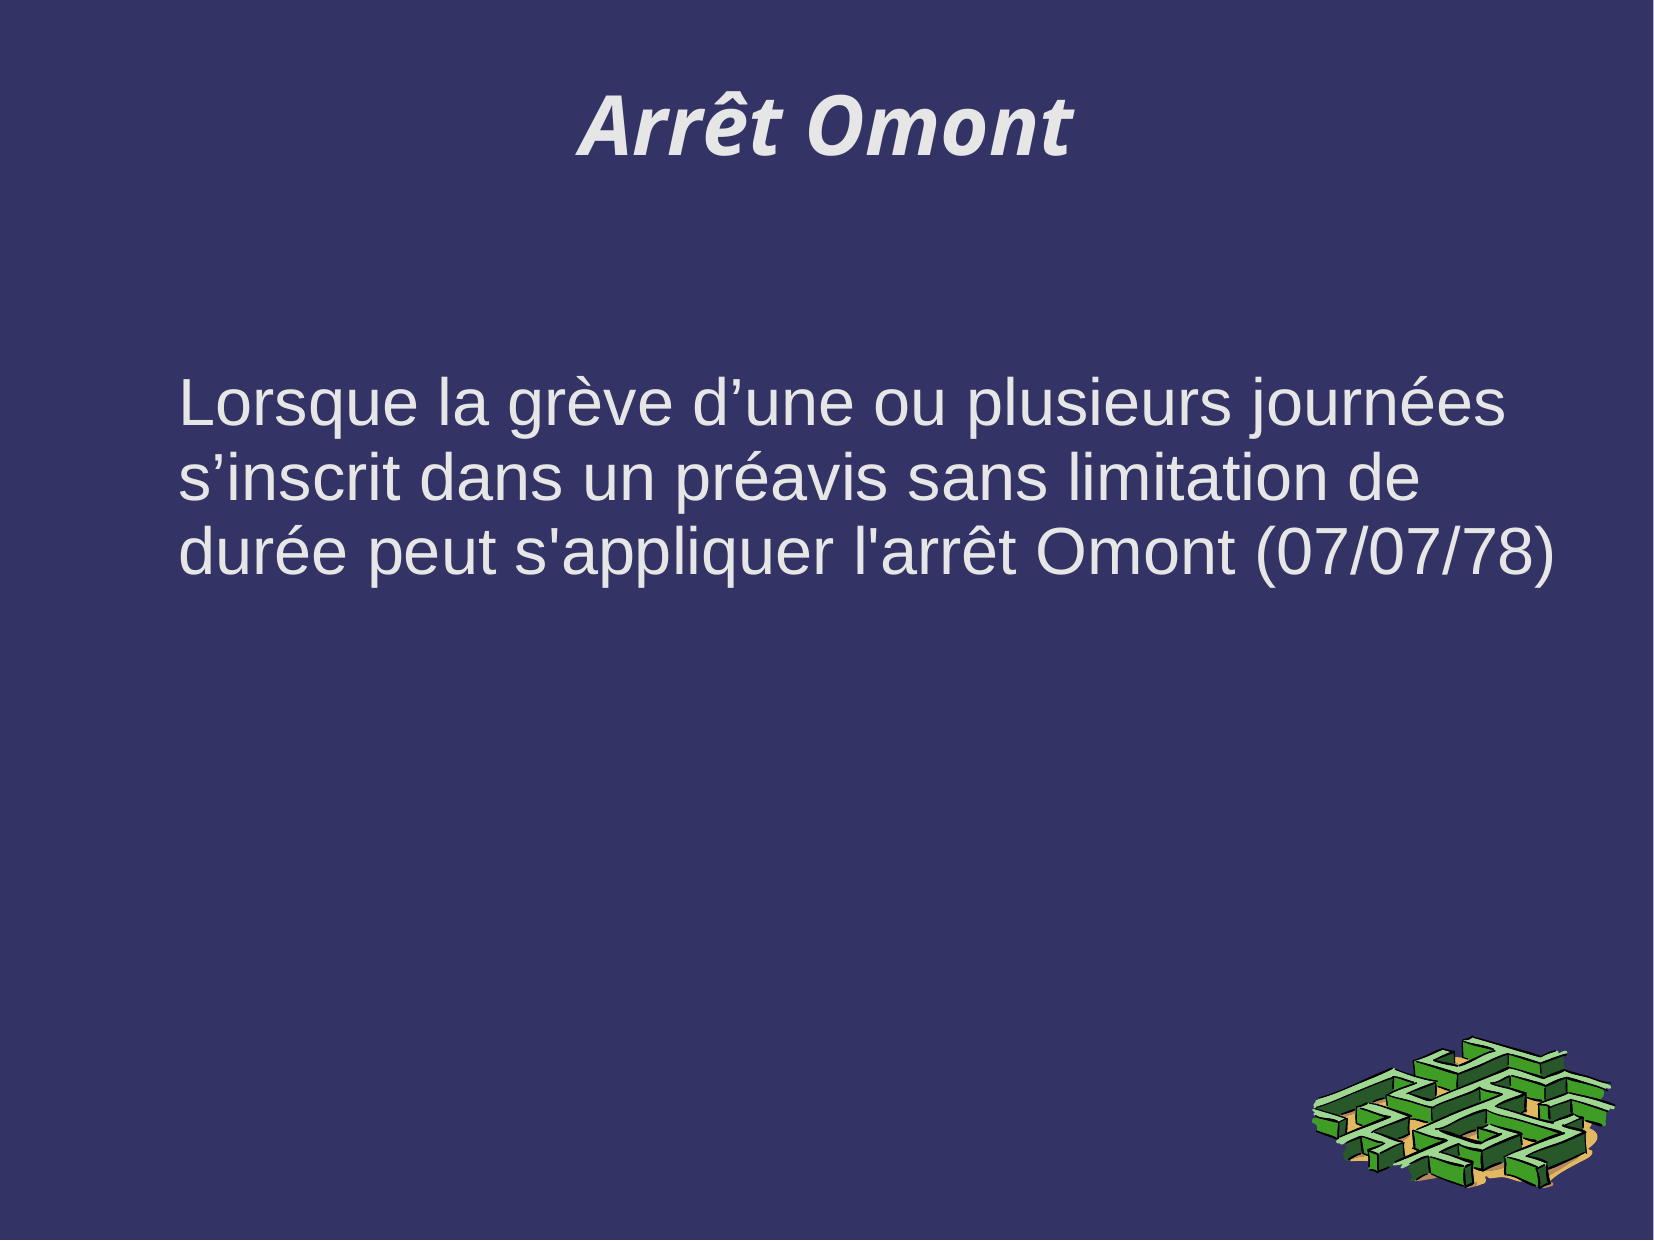

# Arrêt Omont
Lorsque la grève d’une ou plusieurs journées s’inscrit dans un préavis sans limitation de durée peut s'appliquer l'arrêt Omont (07/07/78)